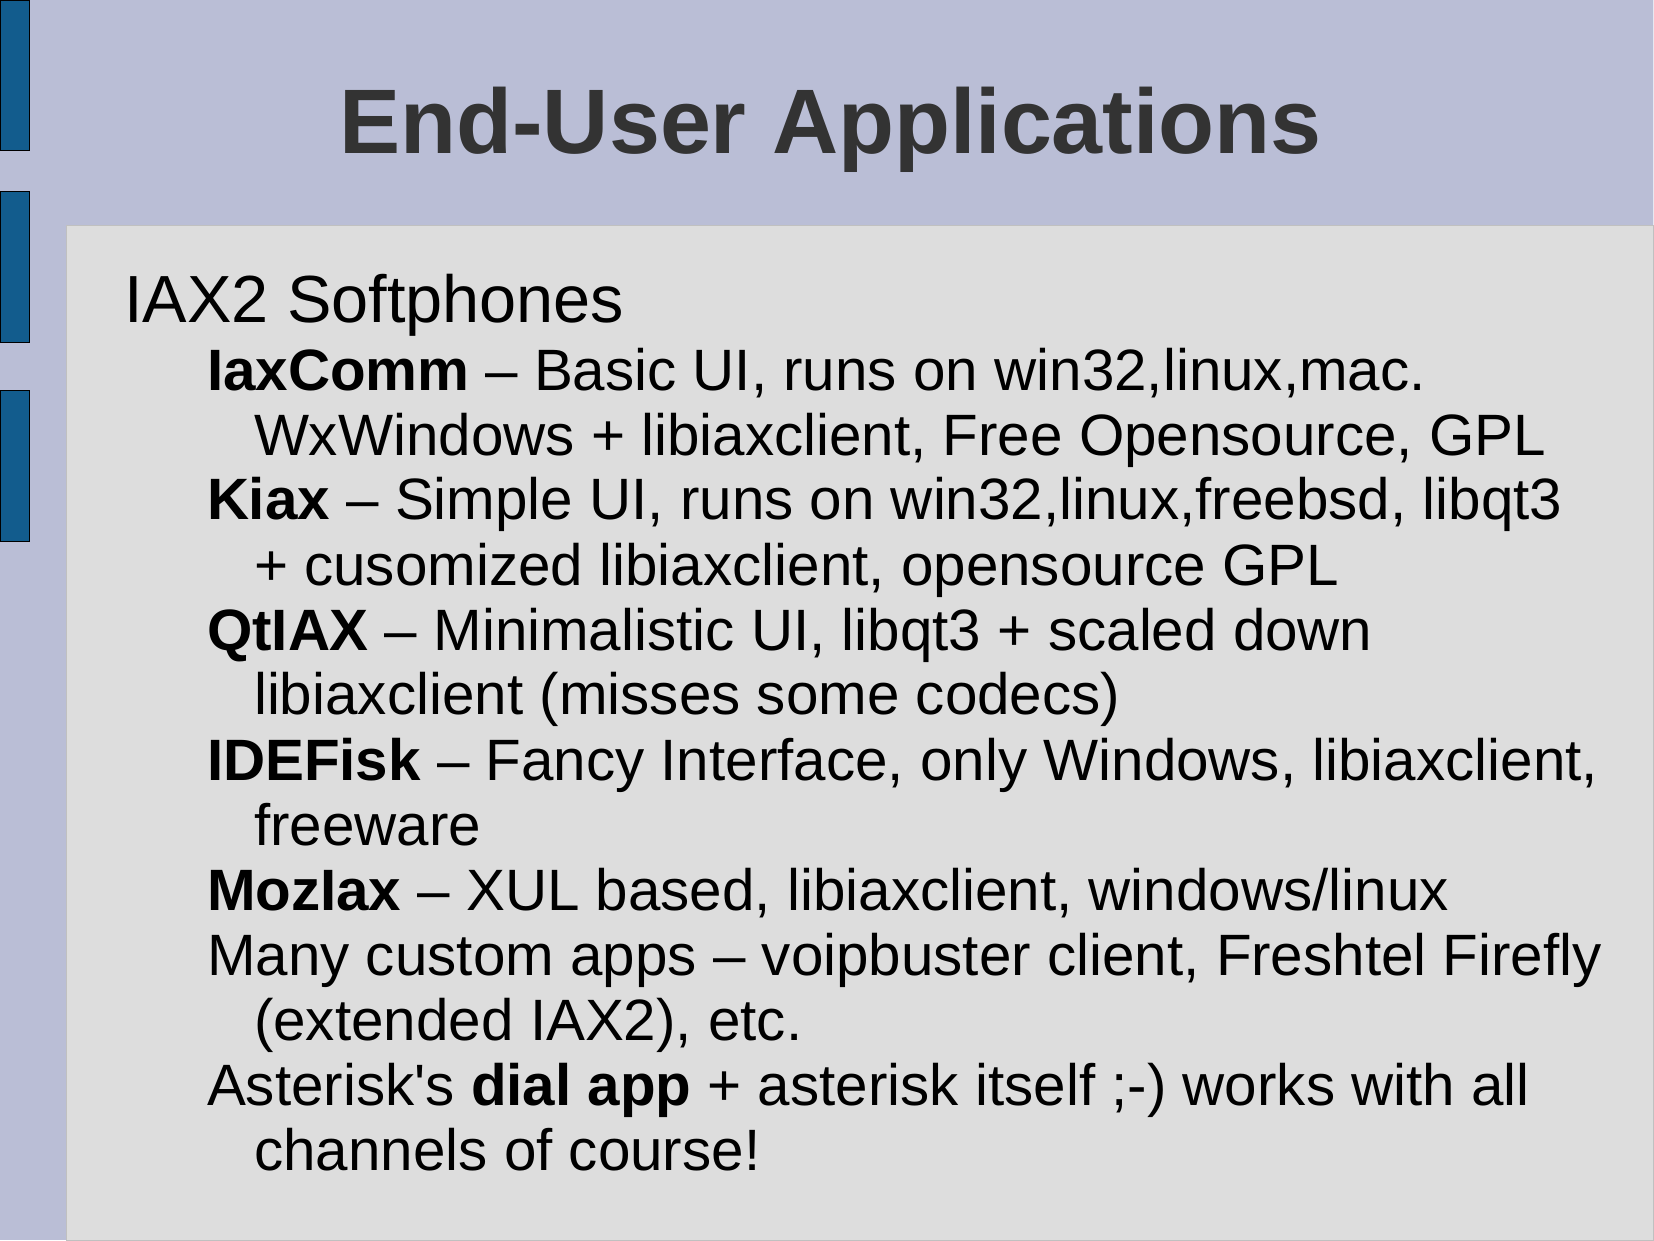

# End-User Applications
IAX2 Softphones
IaxComm – Basic UI, runs on win32,linux,mac. WxWindows + libiaxclient, Free Opensource, GPL
Kiax – Simple UI, runs on win32,linux,freebsd, libqt3 + cusomized libiaxclient, opensource GPL
QtIAX – Minimalistic UI, libqt3 + scaled down libiaxclient (misses some codecs)
IDEFisk – Fancy Interface, only Windows, libiaxclient, freeware
MozIax – XUL based, libiaxclient, windows/linux
Many custom apps – voipbuster client, Freshtel Firefly (extended IAX2), etc.
Asterisk's dial app + asterisk itself ;-) works with all channels of course!